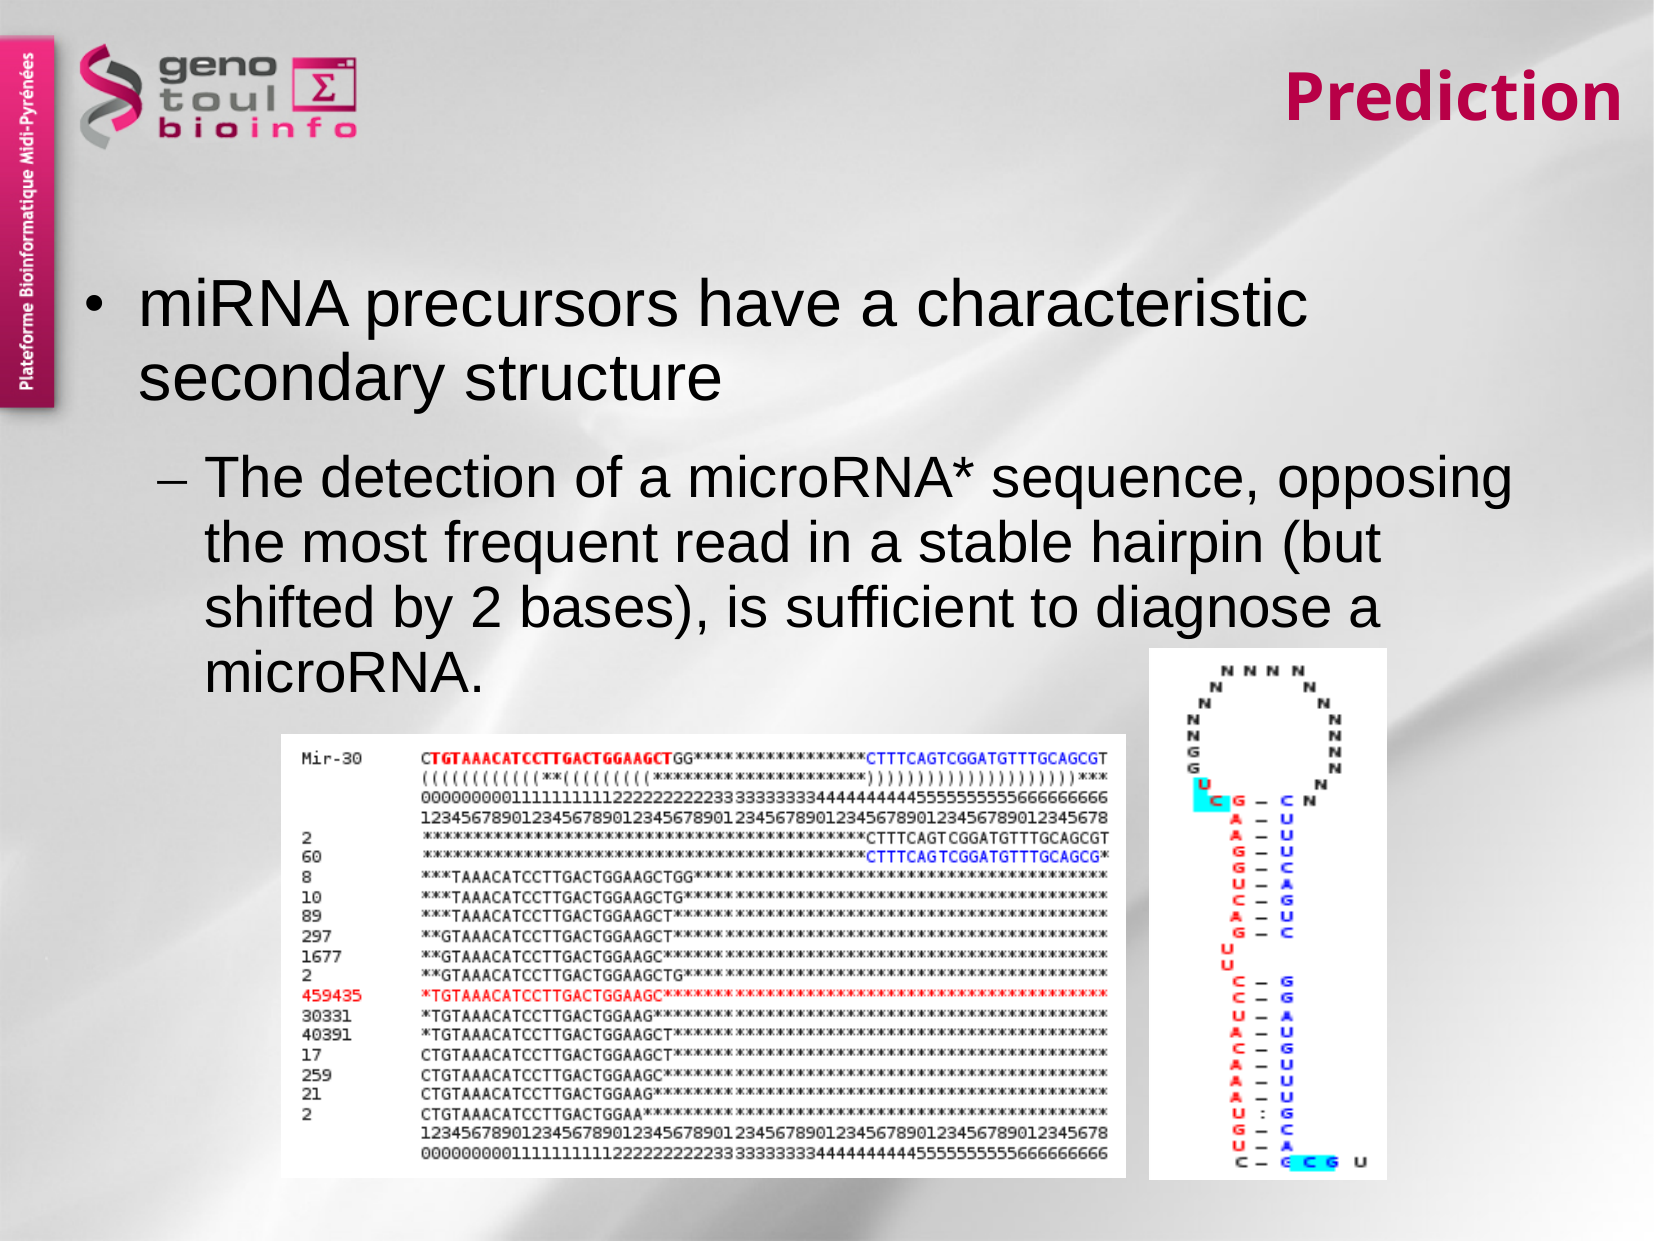

Prediction
# miRNA precursors have a characteristic secondary structure
The detection of a microRNA* sequence, opposing the most frequent read in a stable hairpin (but shifted by 2 bases), is sufficient to diagnose a microRNA.